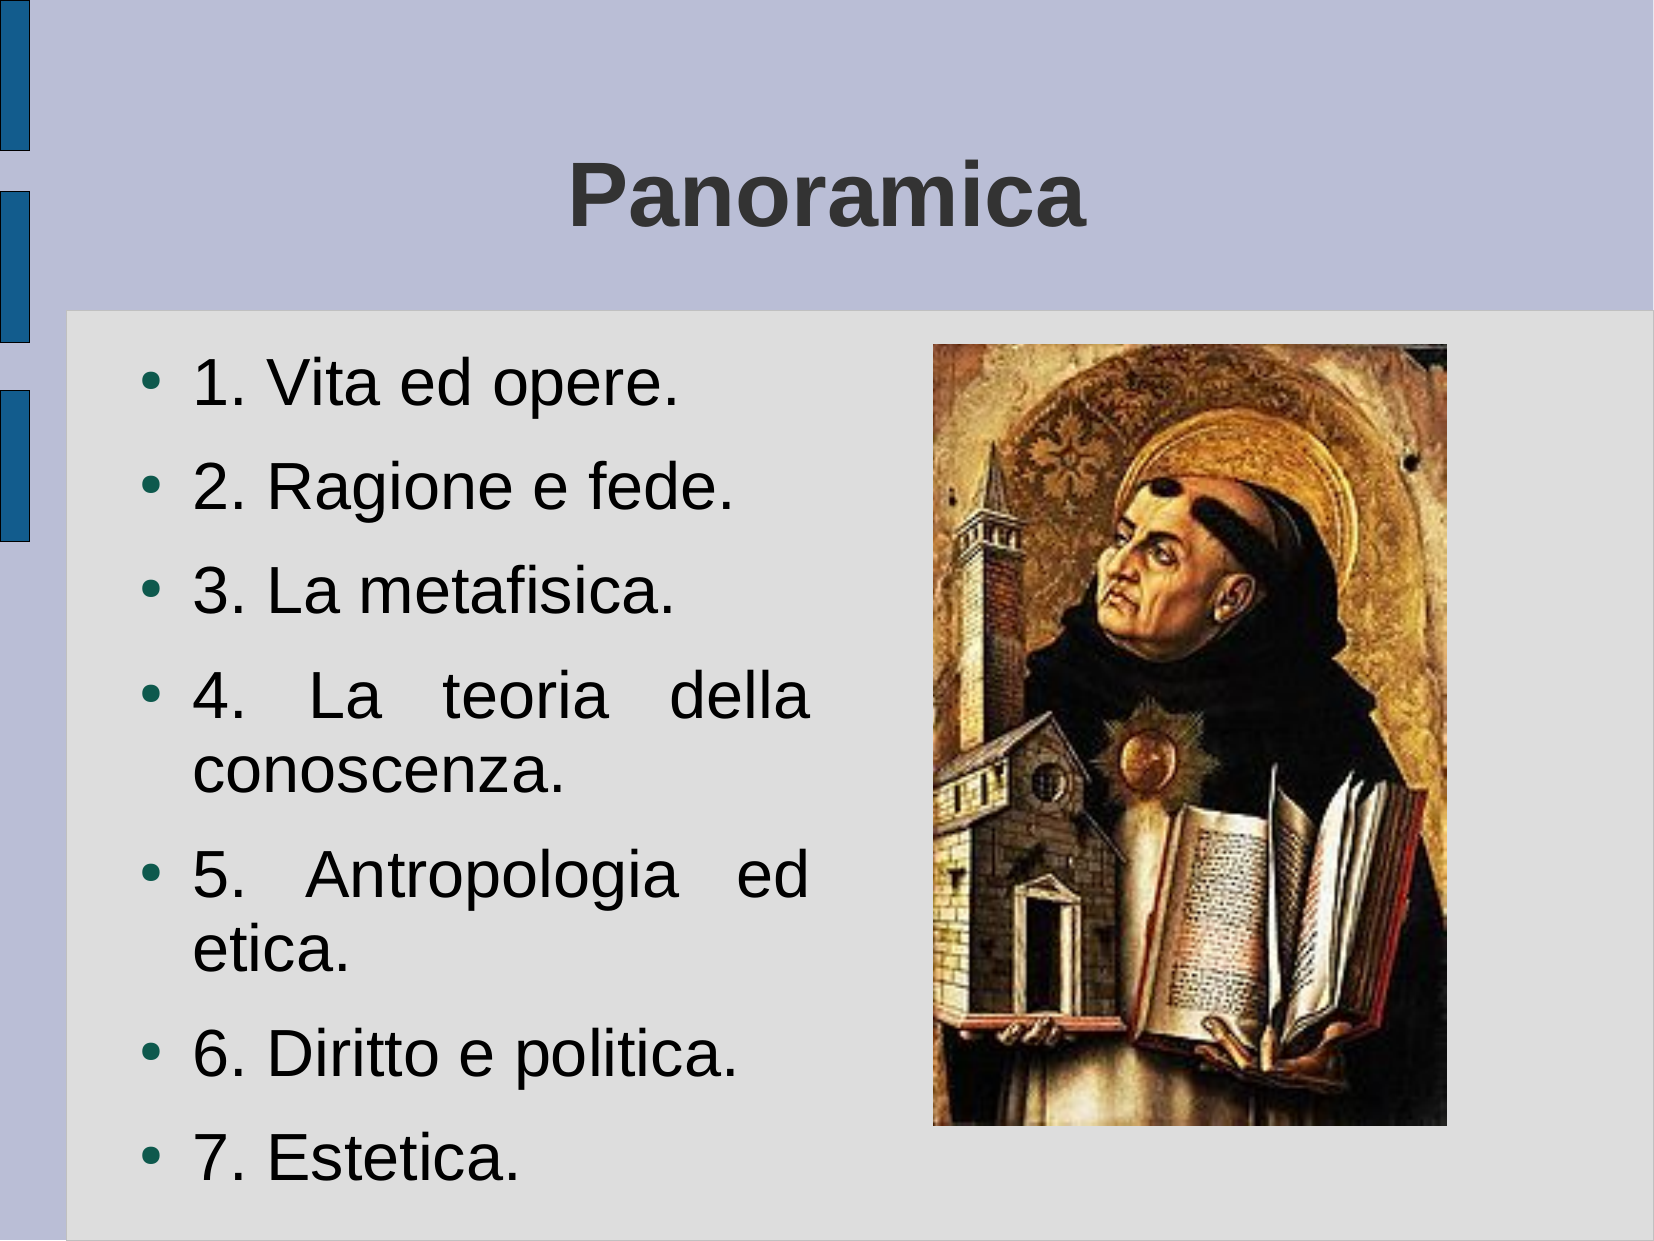

# Panoramica
1. Vita ed opere.
2. Ragione e fede.
3. La metafisica.
4. La teoria della conoscenza.
5. Antropologia ed etica.
6. Diritto e politica.
7. Estetica.